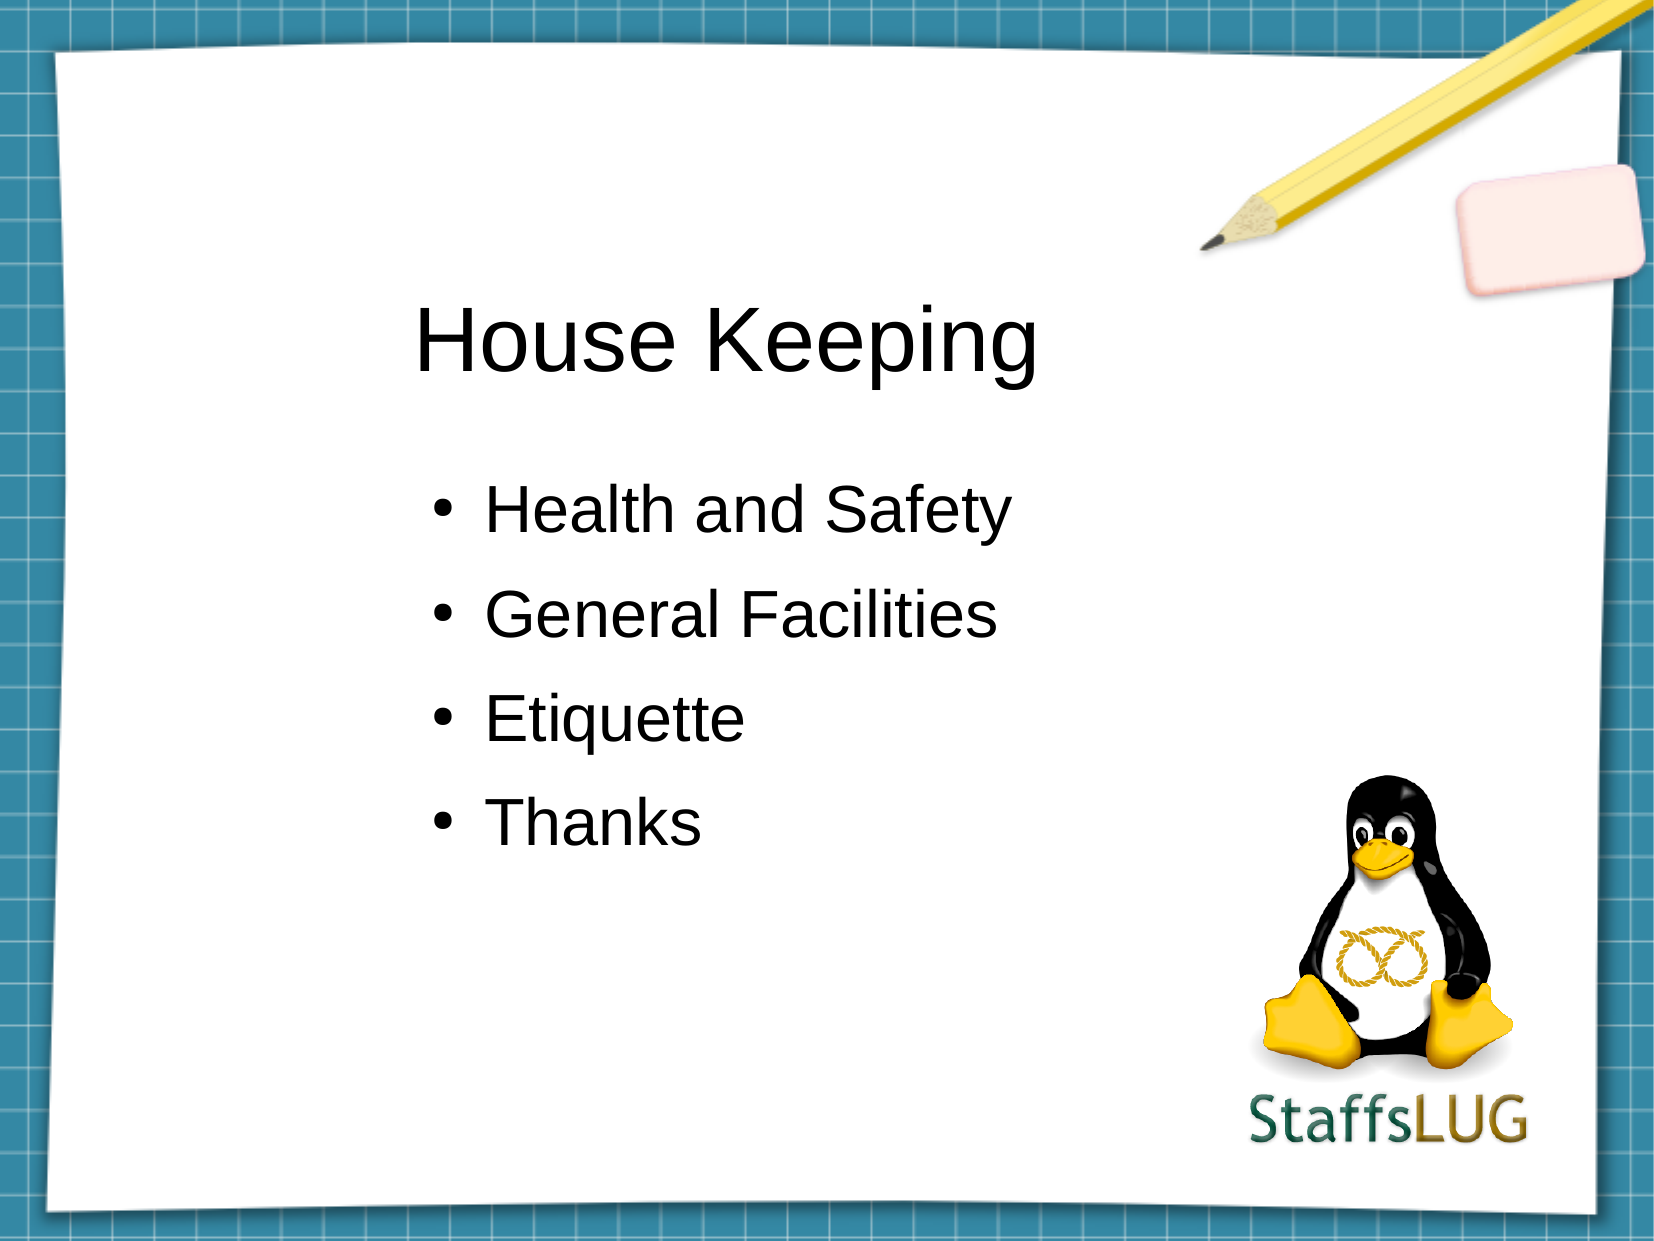

# House Keeping
Health and Safety
General Facilities
Etiquette
Thanks